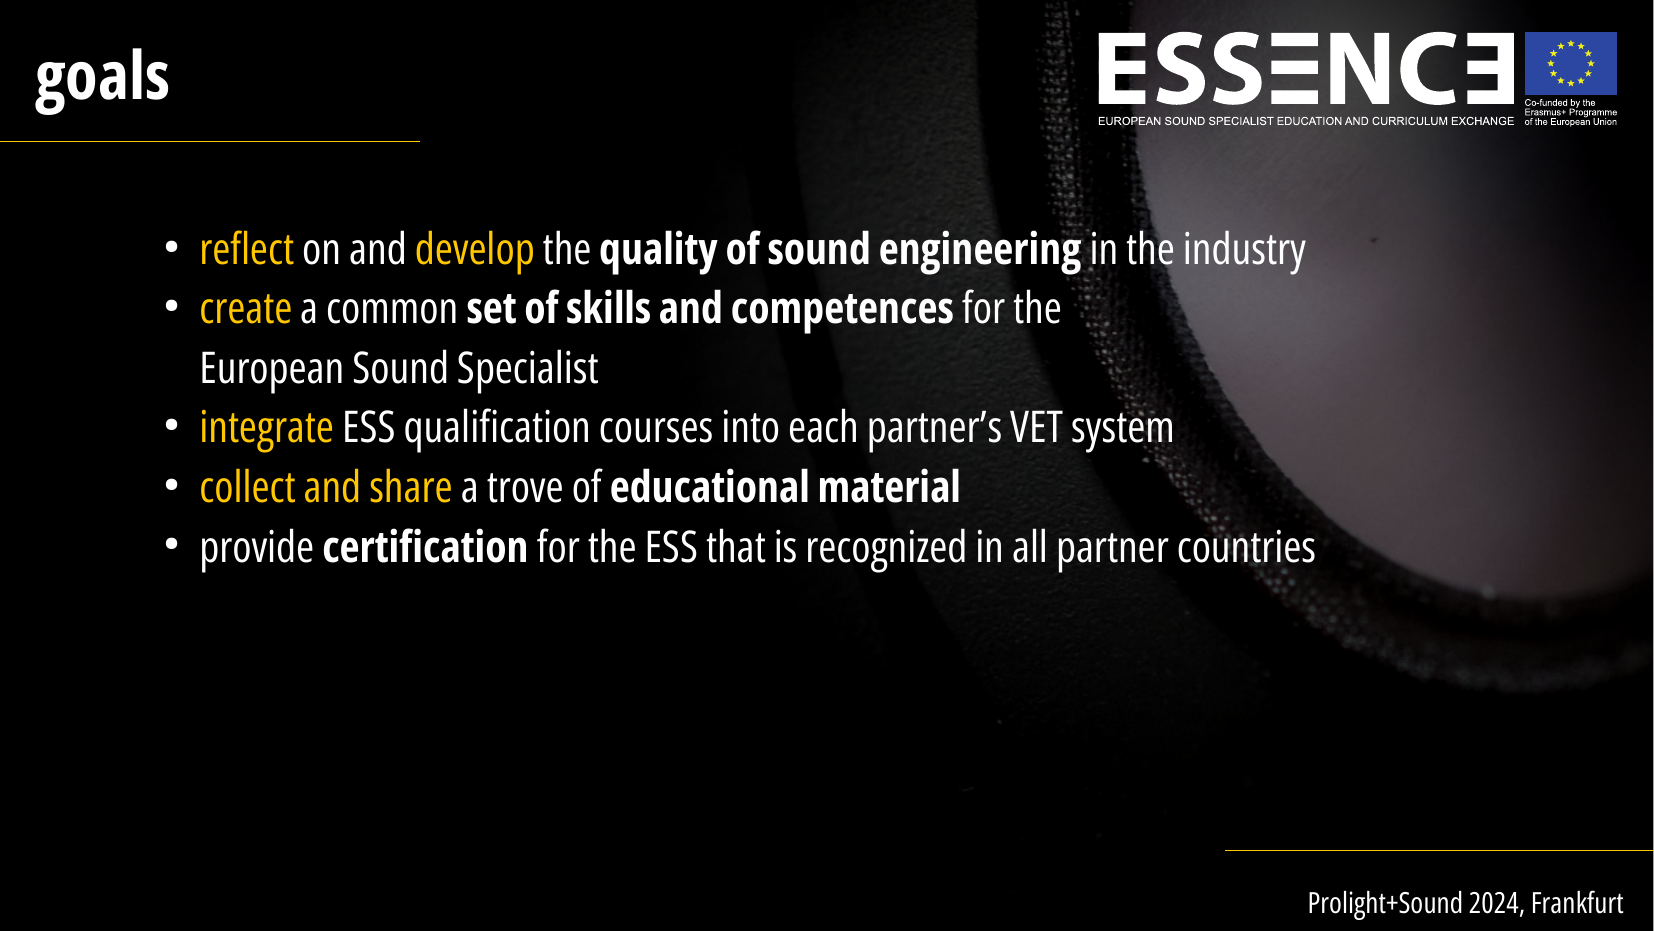

# goals
reflect on and develop the quality of sound engineering in the industry
create a common set of skills and competences for the
European Sound Specialist
integrate ESS qualification courses into each partner’s VET system
collect and share a trove of educational material
provide certification for the ESS that is recognized in all partner countries